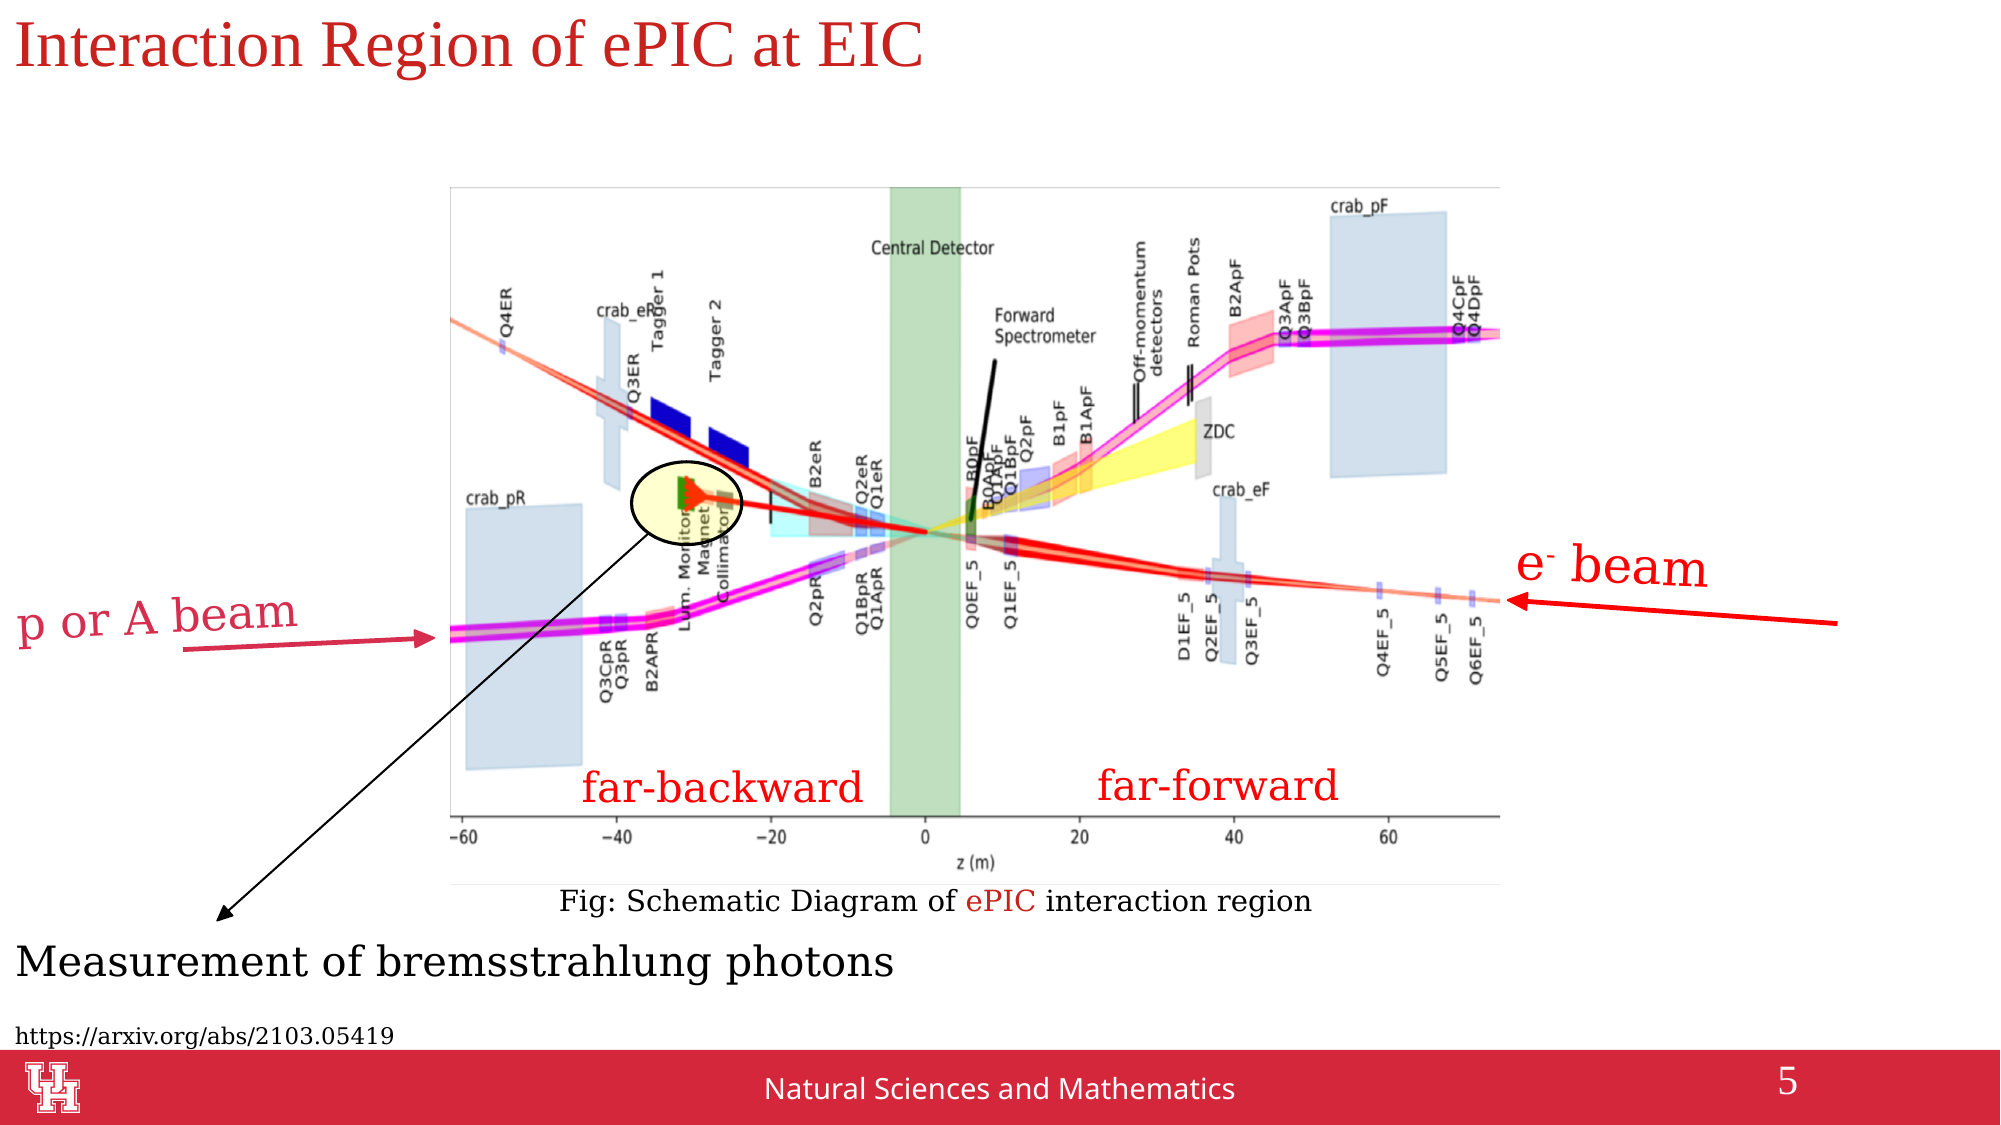

Interaction Region of ePIC at EIC
e- beam
p or A beam
far-forward
far-backward
Fig: Schematic Diagram of ePIC interaction region
Measurement of bremsstrahlung photons
https://arxiv.org/abs/2103.05419
5